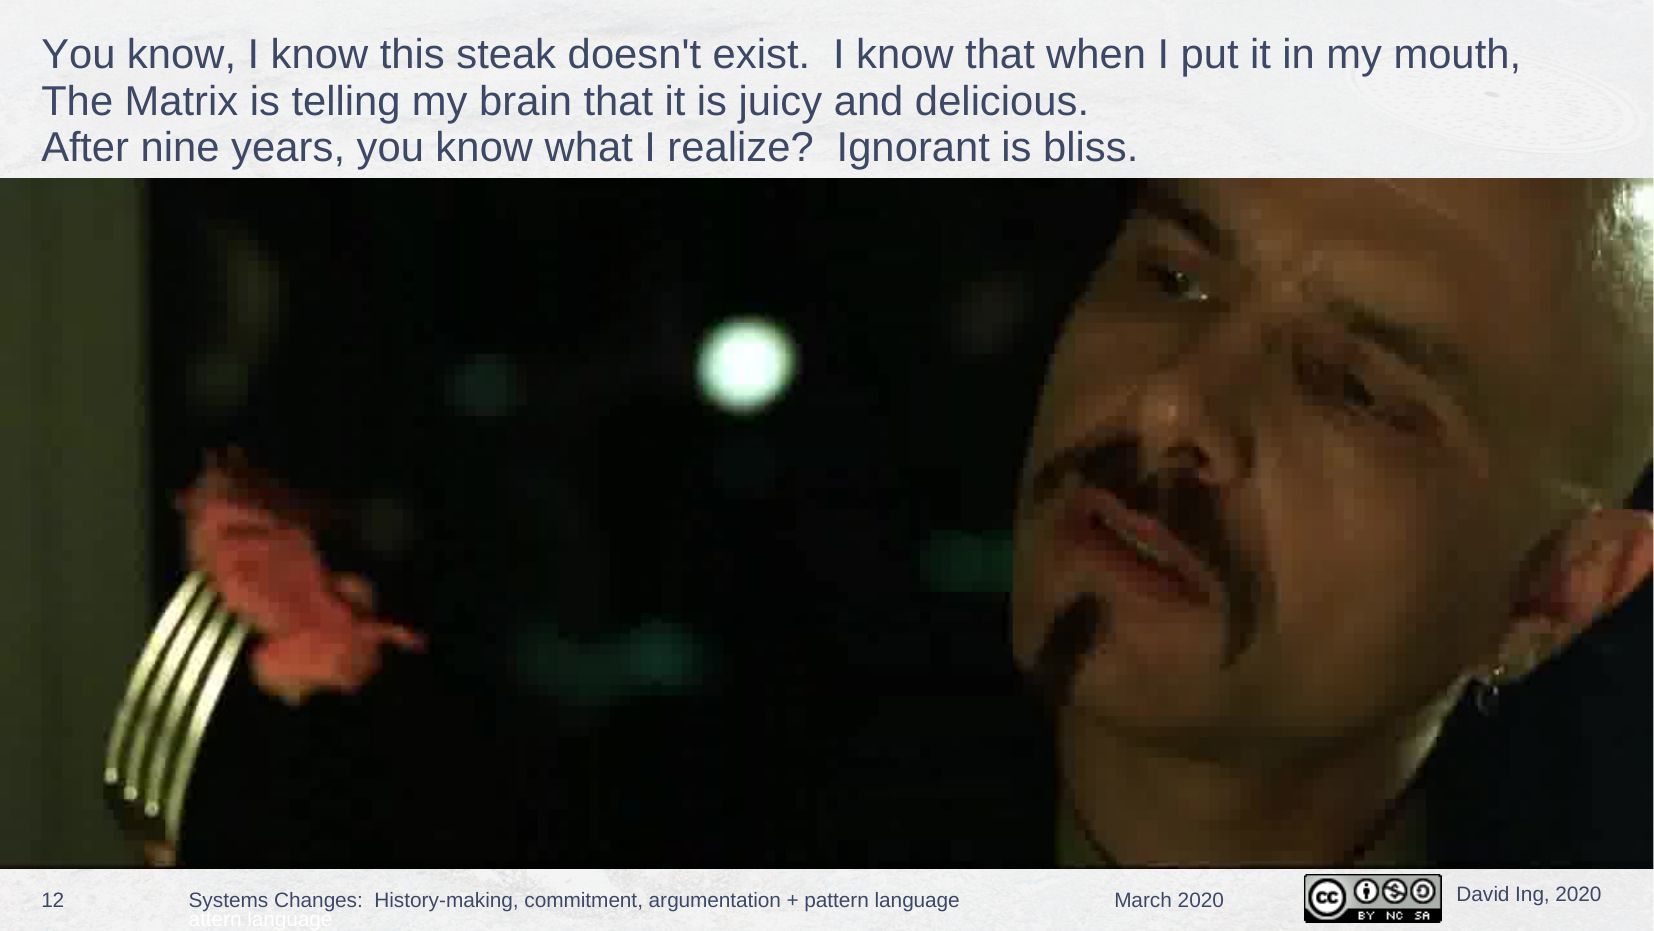

# You know, I know this steak doesn't exist. I know that when I put it in my mouth, The Matrix is telling my brain that it is juicy and delicious. After nine years, you know what I realize? Ignorant is bliss.
Systems Changes: History-making, commitment, argumentation + pattern language
March 2020